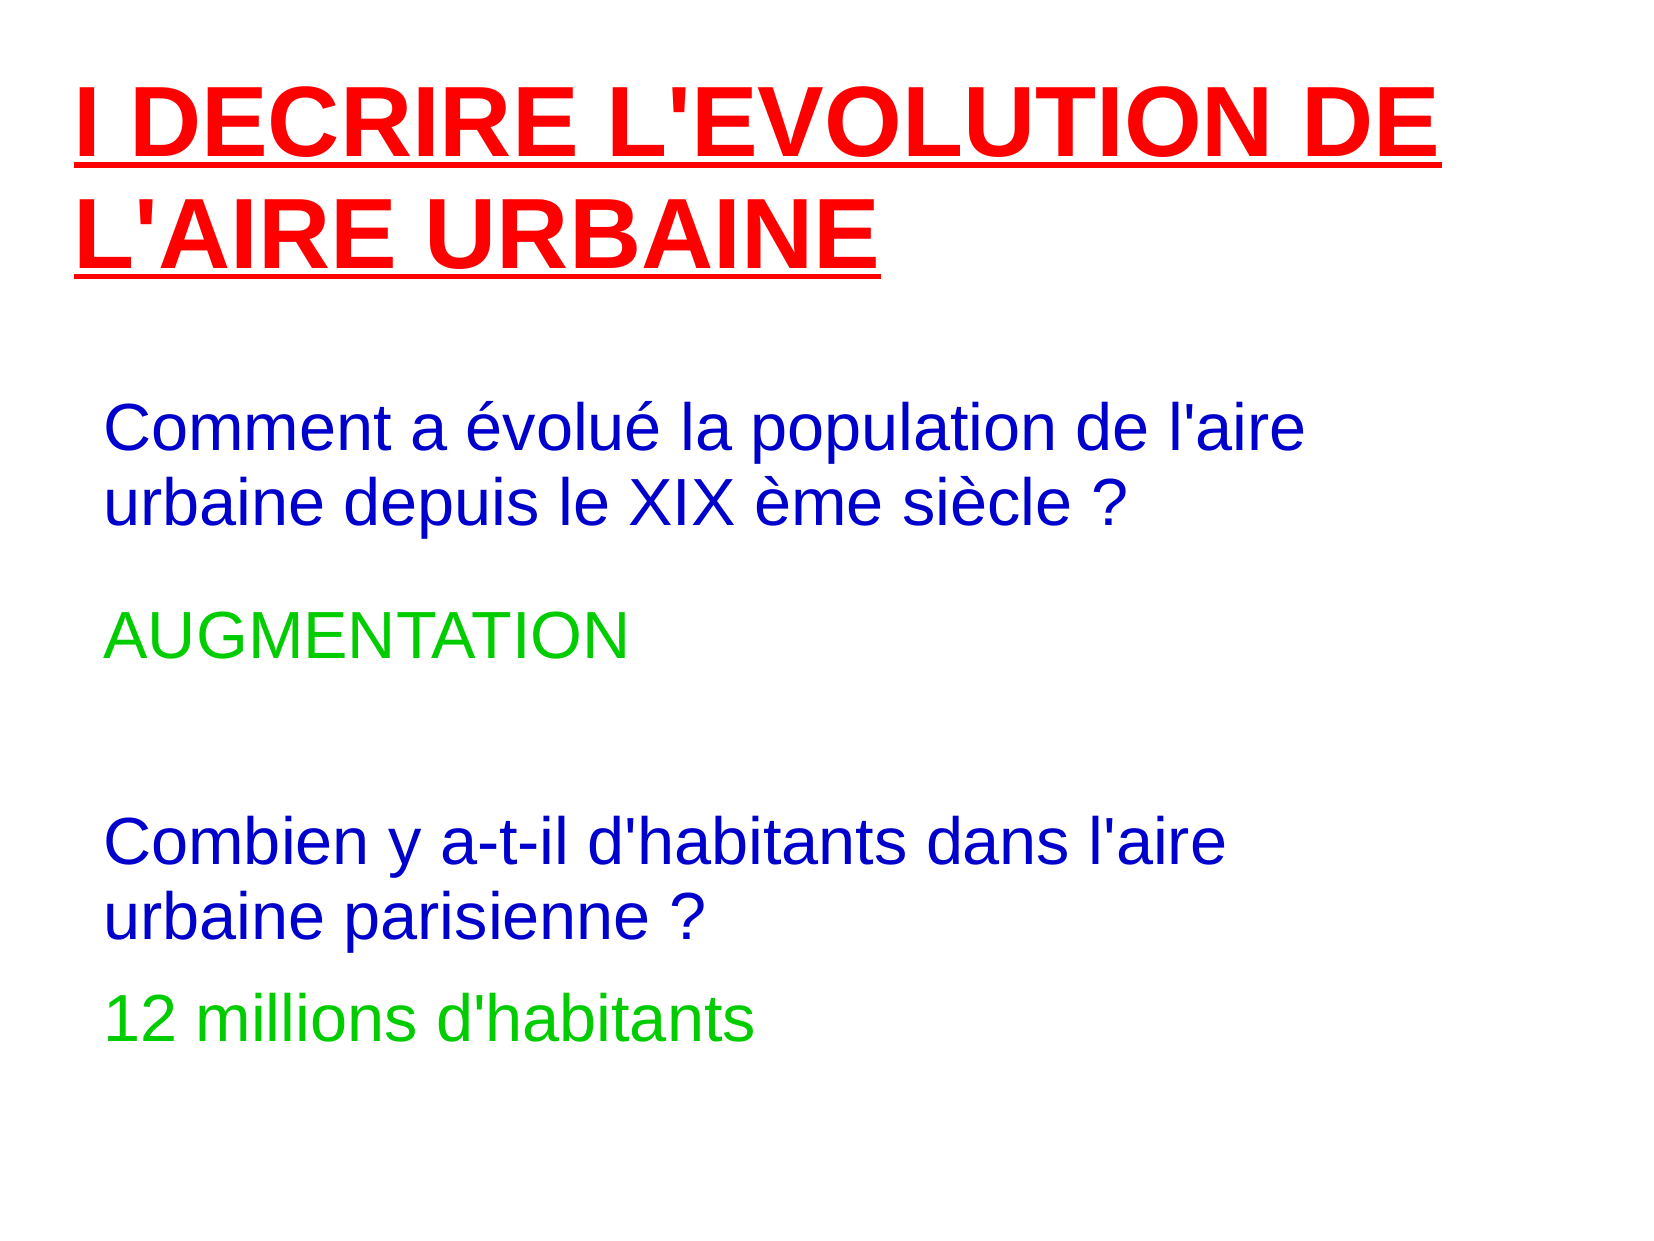

I DECRIRE L'EVOLUTION DE L'AIRE URBAINE
Comment a évolué la population de l'aire urbaine depuis le XIX ème siècle ?
AUGMENTATION
Combien y a-t-il d'habitants dans l'aire urbaine parisienne ?
12 millions d'habitants